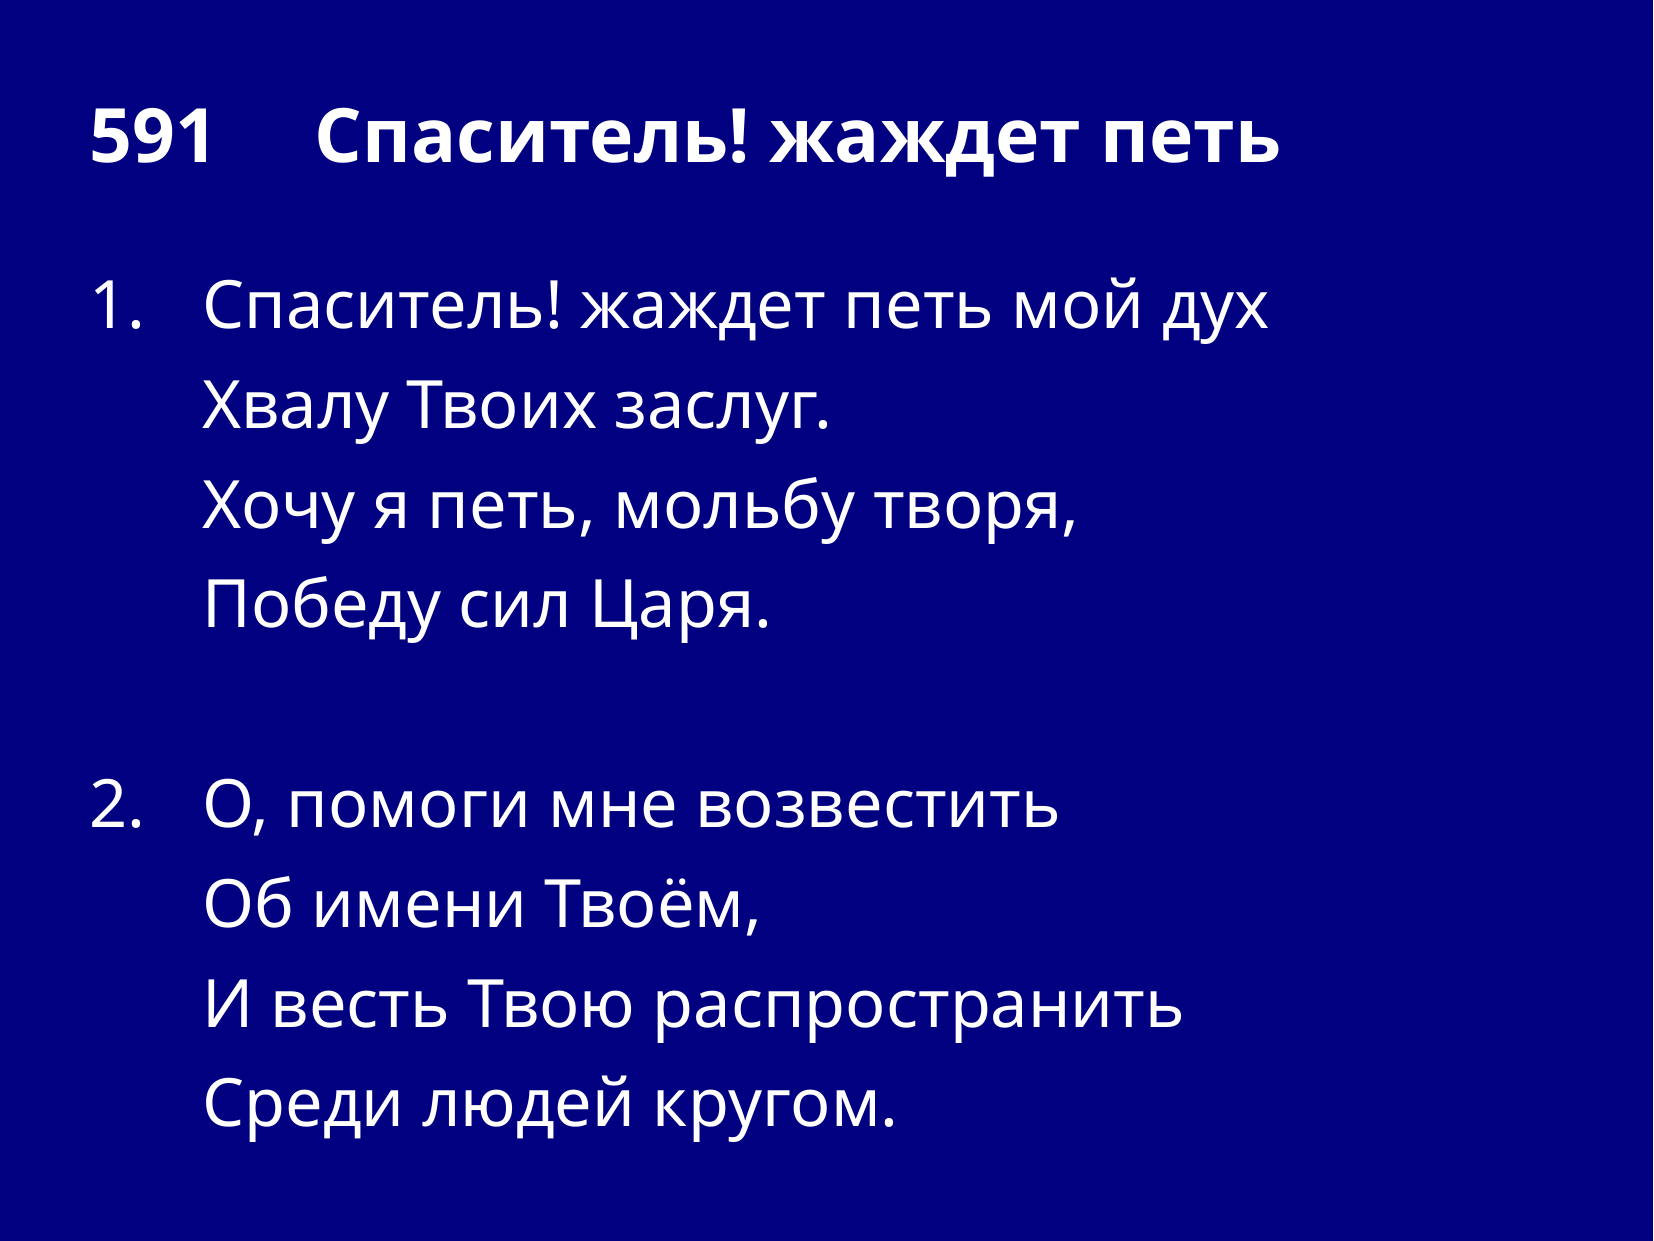

591	Спаситель! жаждет петь
1.	Спаситель! жаждет петь мой дух
	Хвалу Твоих заслуг.
	Хочу я петь, мольбу творя,
	Победу сил Царя.
2.	О, помоги мне возвестить
	Об имени Твоём,
	И весть Твою распространить
	Среди людей кругом.